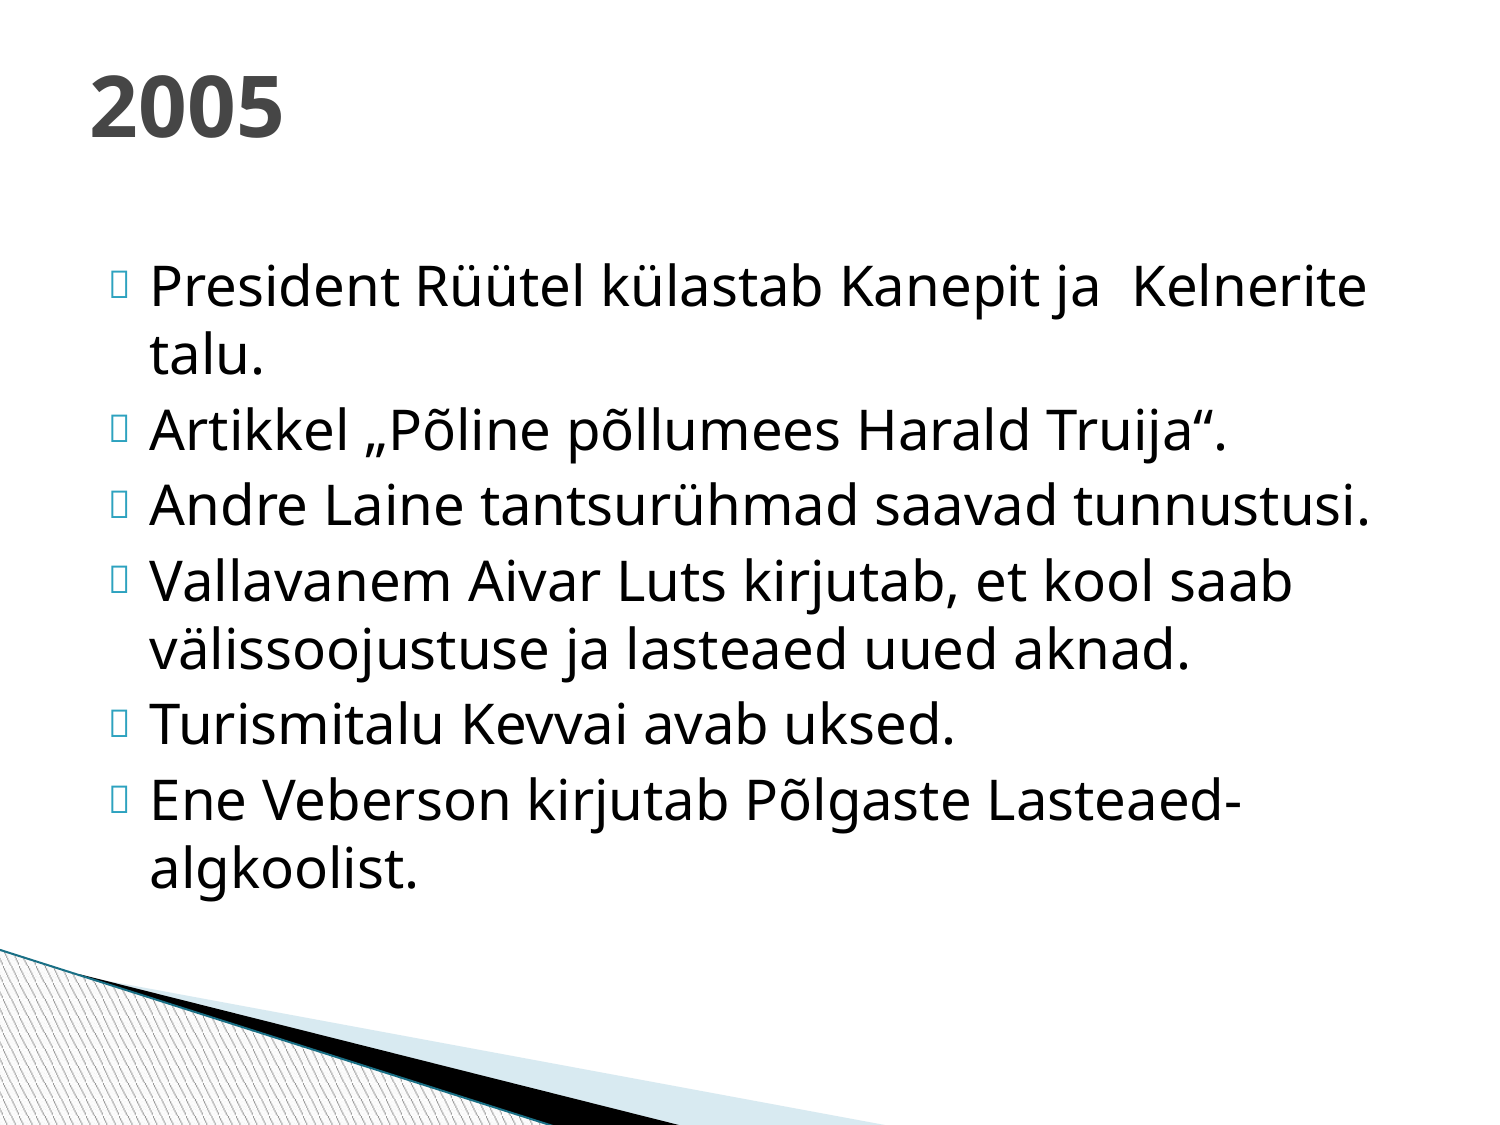

2005
# President Rüütel külastab Kanepit ja Kelnerite talu.
Artikkel „Põline põllumees Harald Truija“.
Andre Laine tantsurühmad saavad tunnustusi.
Vallavanem Aivar Luts kirjutab, et kool saab välissoojustuse ja lasteaed uued aknad.
Turismitalu Kevvai avab uksed.
Ene Veberson kirjutab Põlgaste Lasteaed-algkoolist.